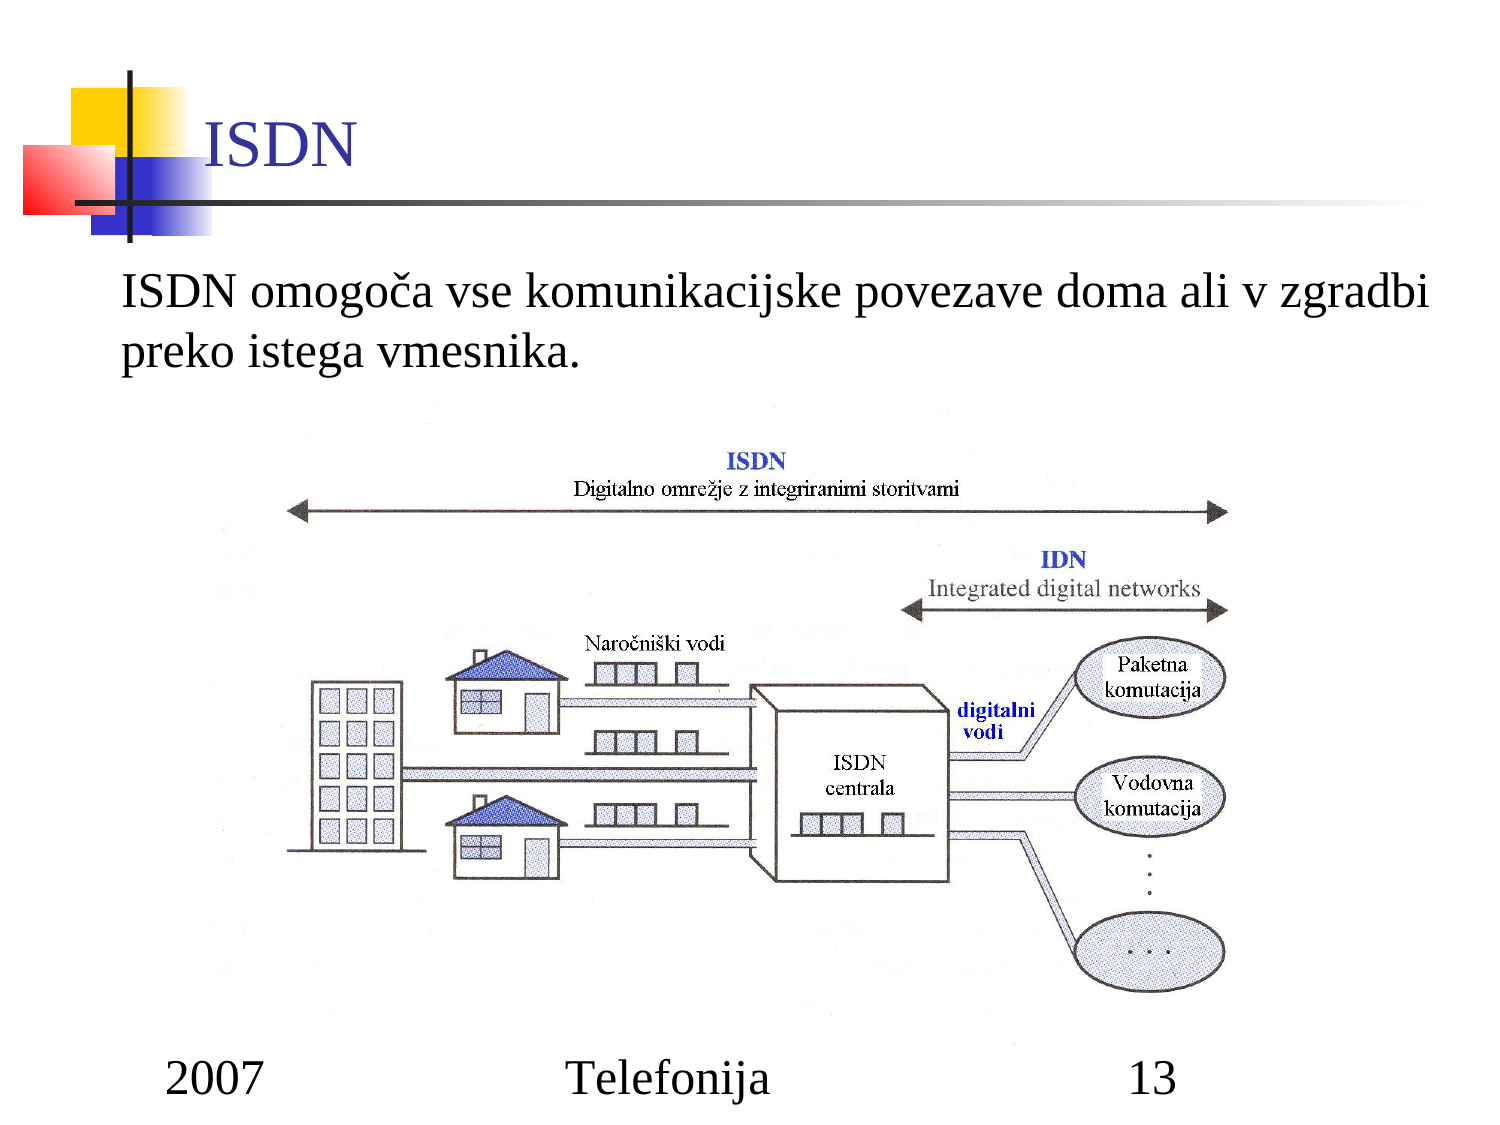

# ISDN
	ISDN omogoča vse komunikacijske povezave doma ali v zgradbi preko istega vmesnika.
2007
Telefonija
13